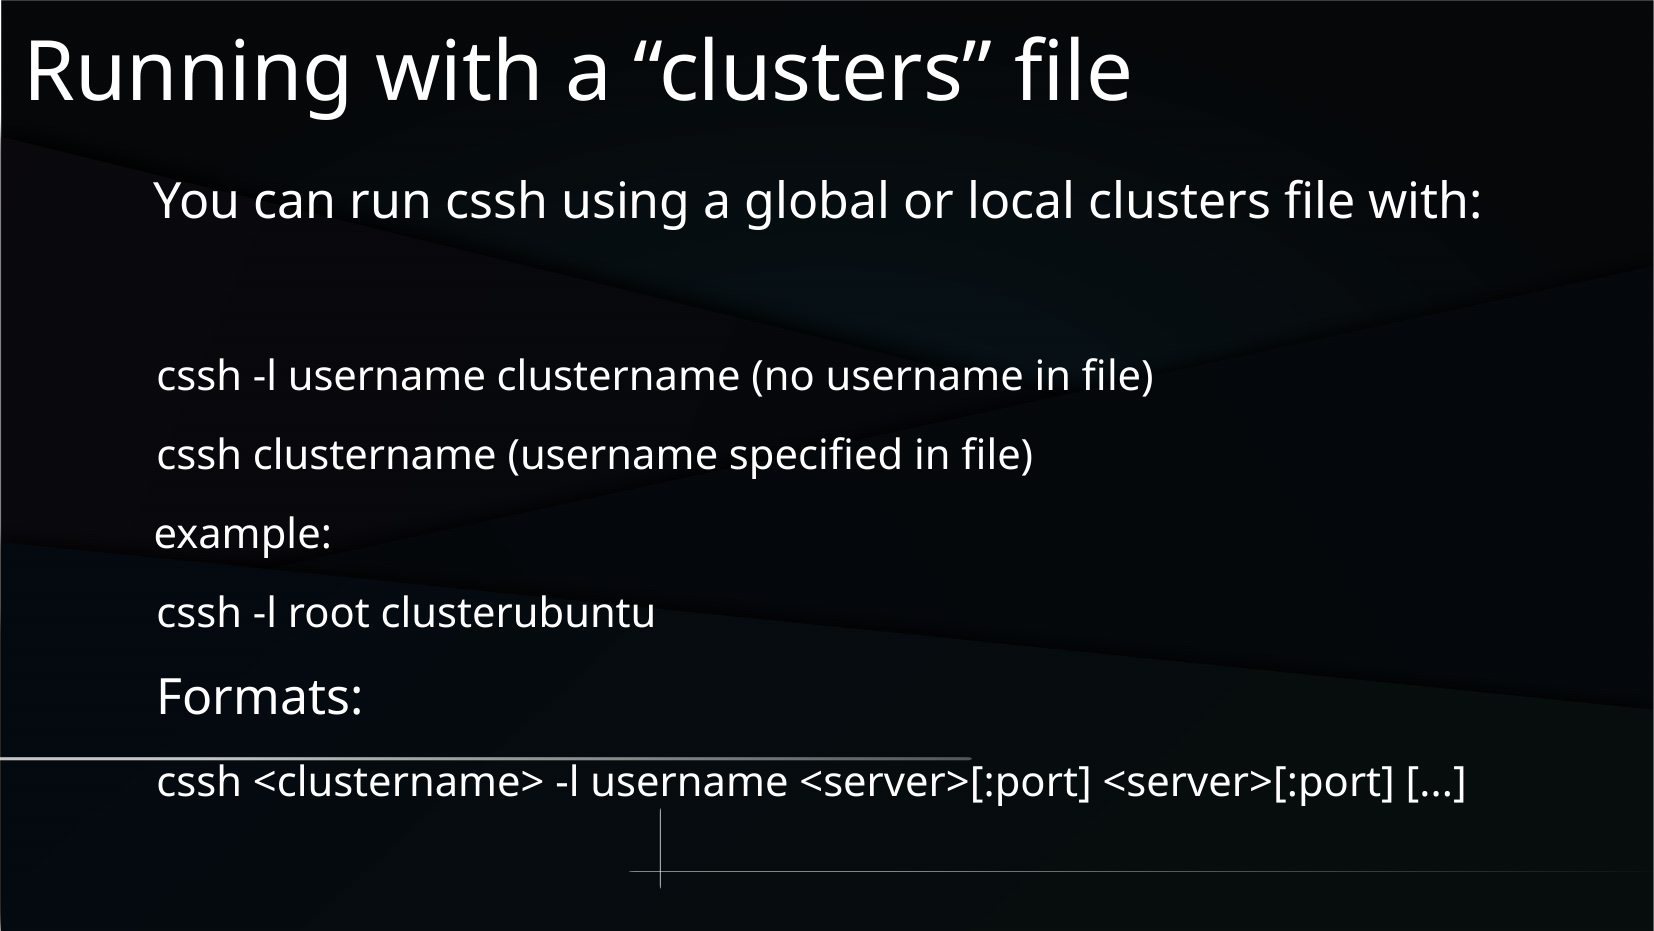

# Running with a “clusters” file
You can run cssh using a global or local clusters file with:
cssh -l username clustername (no username in file)
cssh clustername (username specified in file)
example:
cssh -l root clusterubuntu
Formats:
cssh <clustername> -l username <server>[:port] <server>[:port] [...]